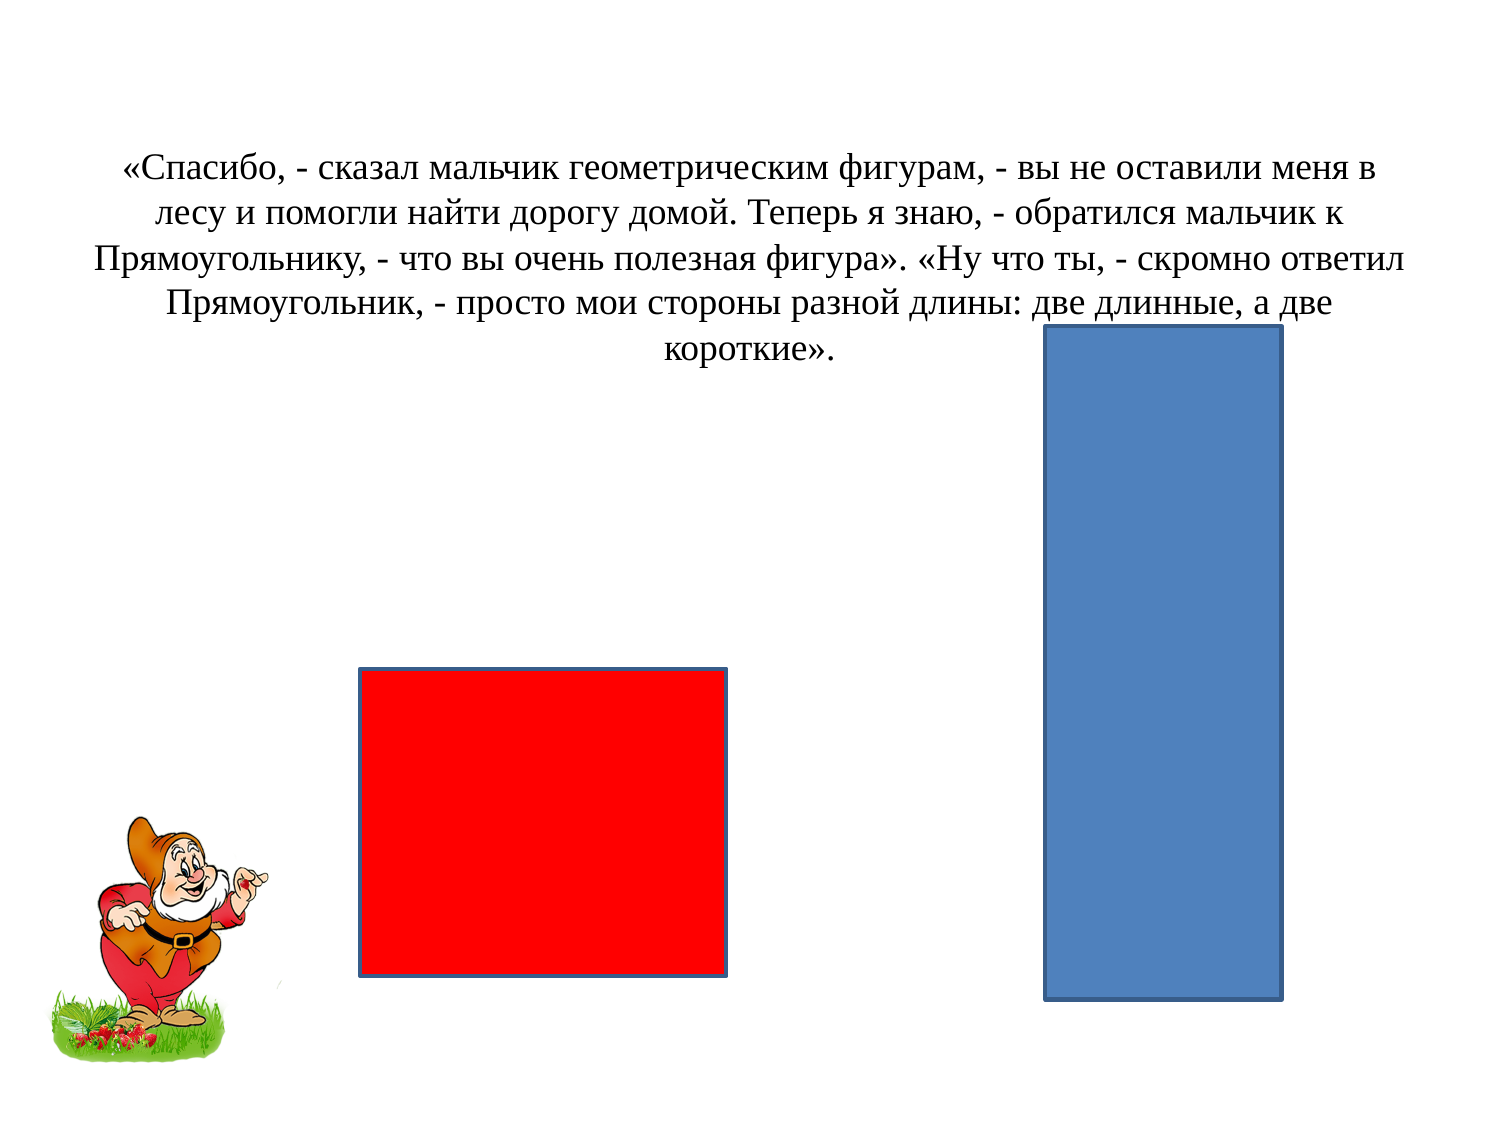

# «Спасибо, - сказал мальчик геометрическим фигурам, - вы не оставили меня в лесу и помогли найти дорогу домой. Теперь я знаю, - обратился мальчик к Прямоугольнику, - что вы очень полезная фигура». «Ну что ты, - скромно ответил Прямоугольник, - просто мои стороны разной длины: две длинные, а две короткие».